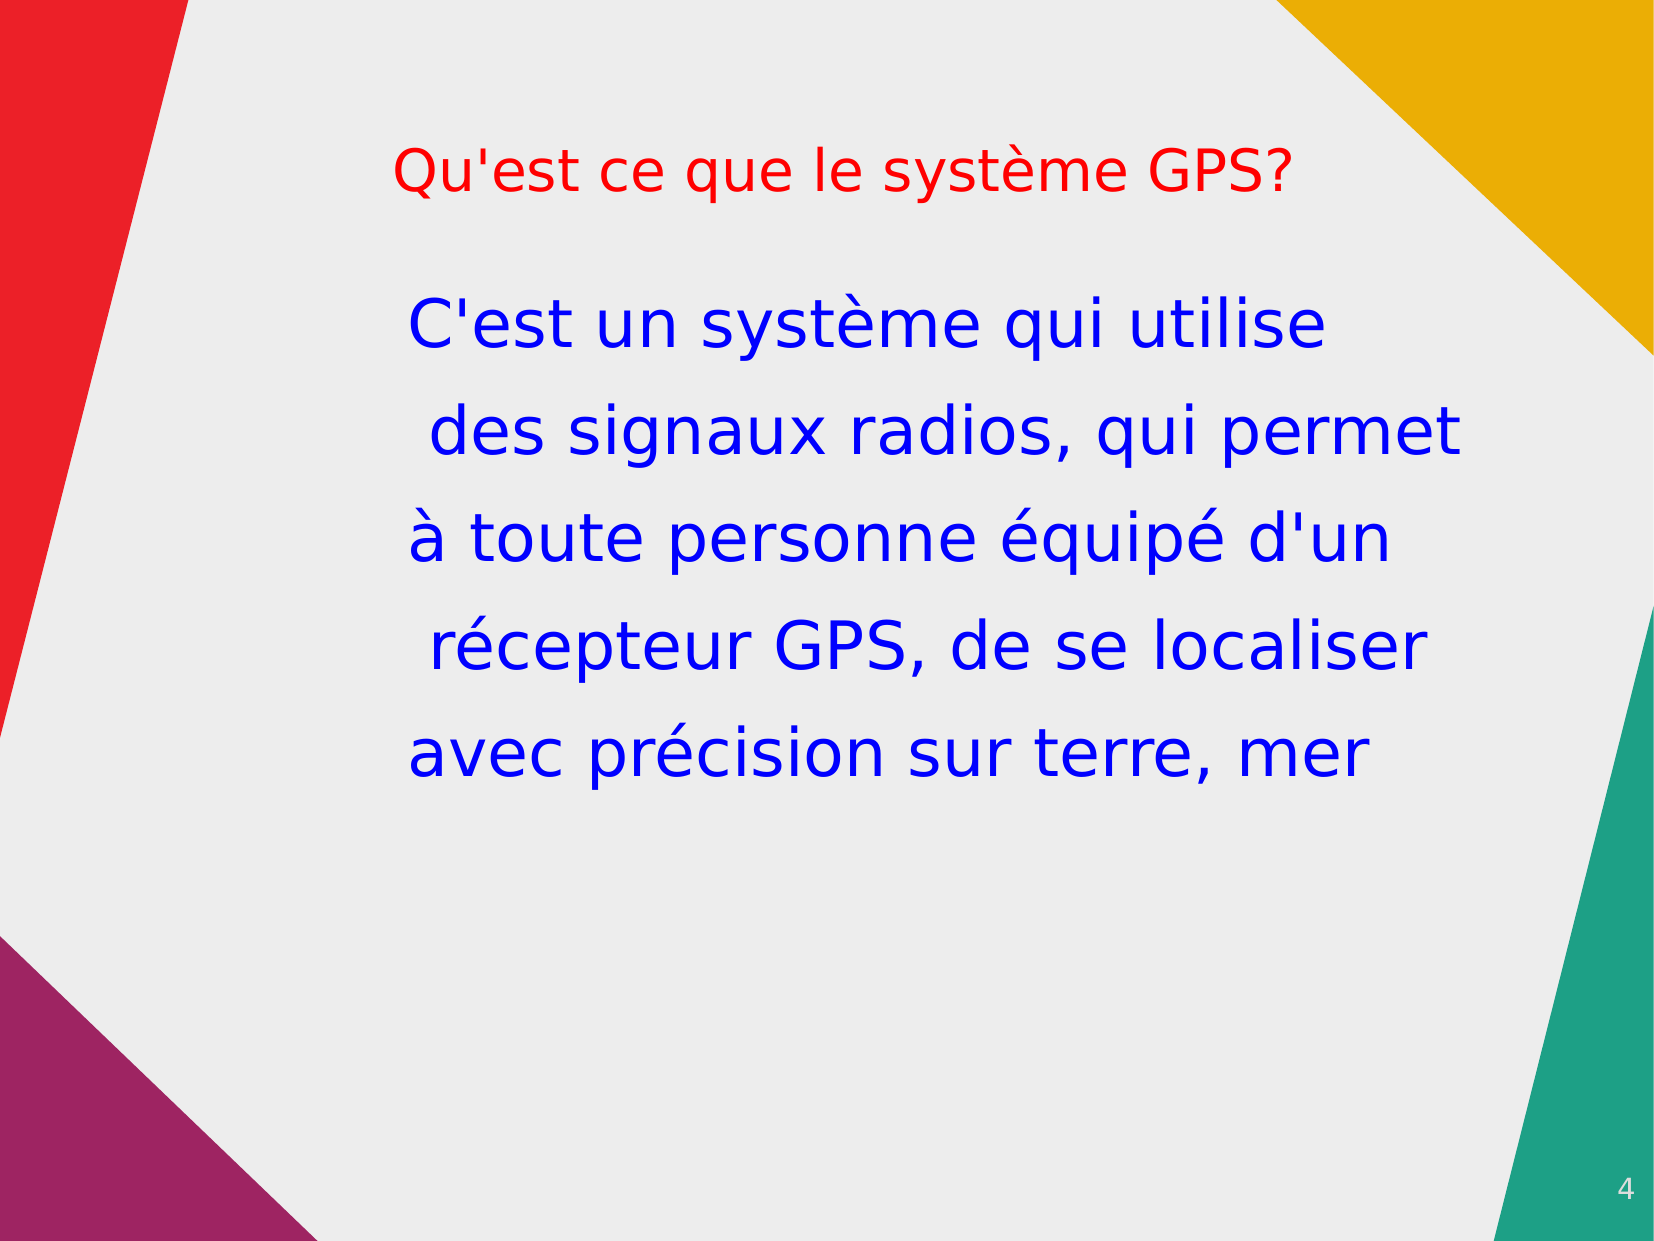

# Qu'est ce que le système GPS?
C'est un système qui utilise
 des signaux radios, qui permet
à toute personne équipé d'un
 récepteur GPS, de se localiser
avec précision sur terre, mer
4